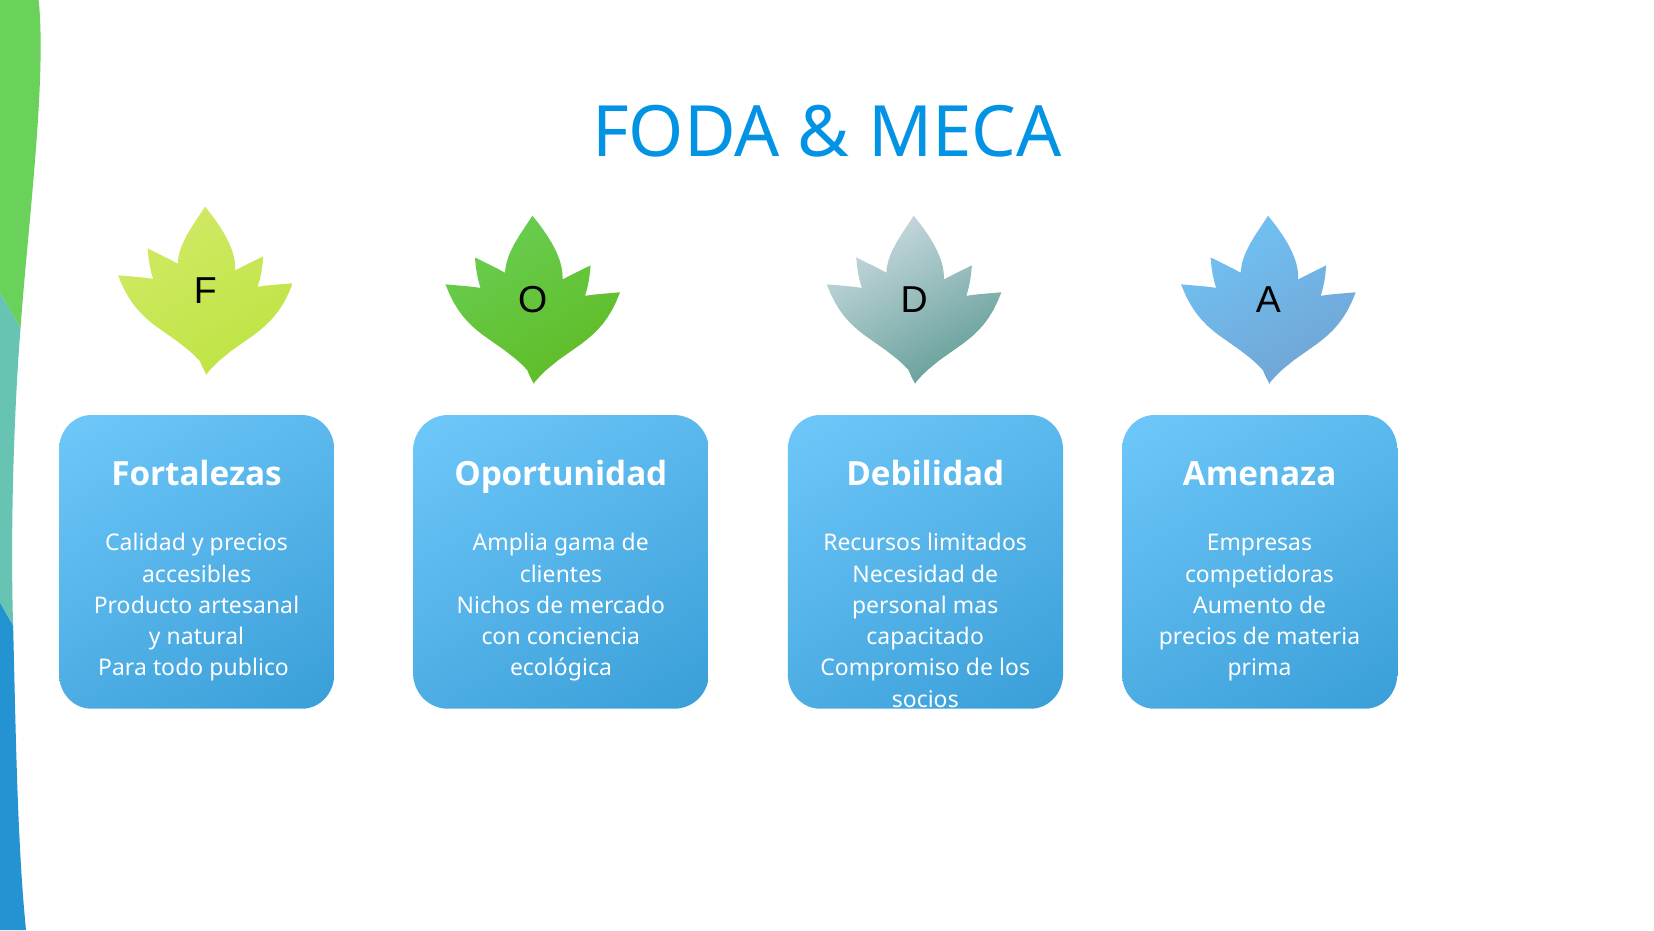

FODA & MECA
F
O
D
A
Fortalezas
Calidad y precios accesibles
Producto artesanal y natural
Para todo publico
Oportunidad
Amplia gama de clientes
Nichos de mercado con conciencia ecológica
Debilidad
Recursos limitados
Necesidad de personal mas capacitado
Compromiso de los socios
Amenaza
Empresas competidoras
Aumento de precios de materia prima